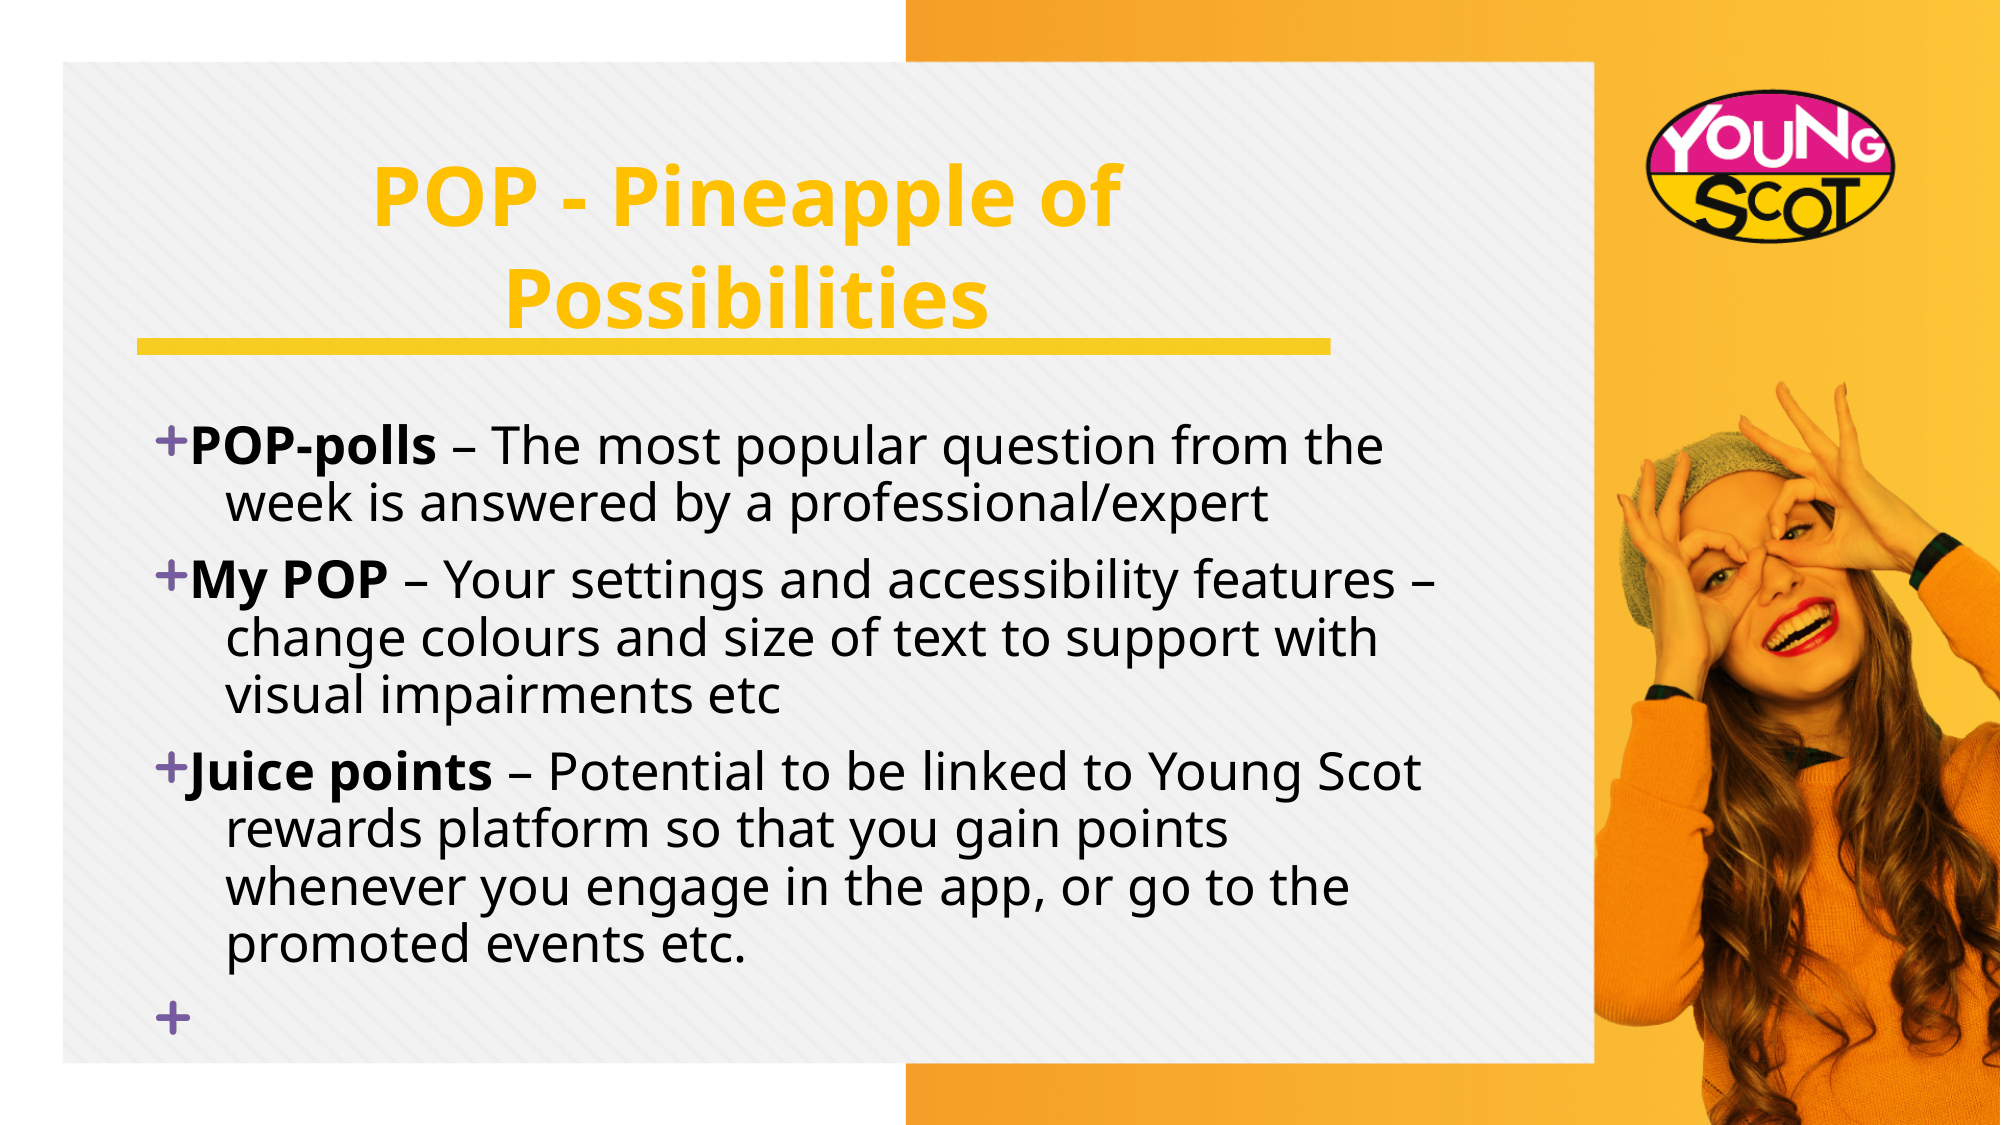

# POP - Pineapple of Possibilities
POP-polls – The most popular question from the week is answered by a professional/expert
My POP – Your settings and accessibility features – change colours and size of text to support with visual impairments etc
Juice points – Potential to be linked to Young Scot rewards platform so that you gain points whenever you engage in the app, or go to the promoted events etc.